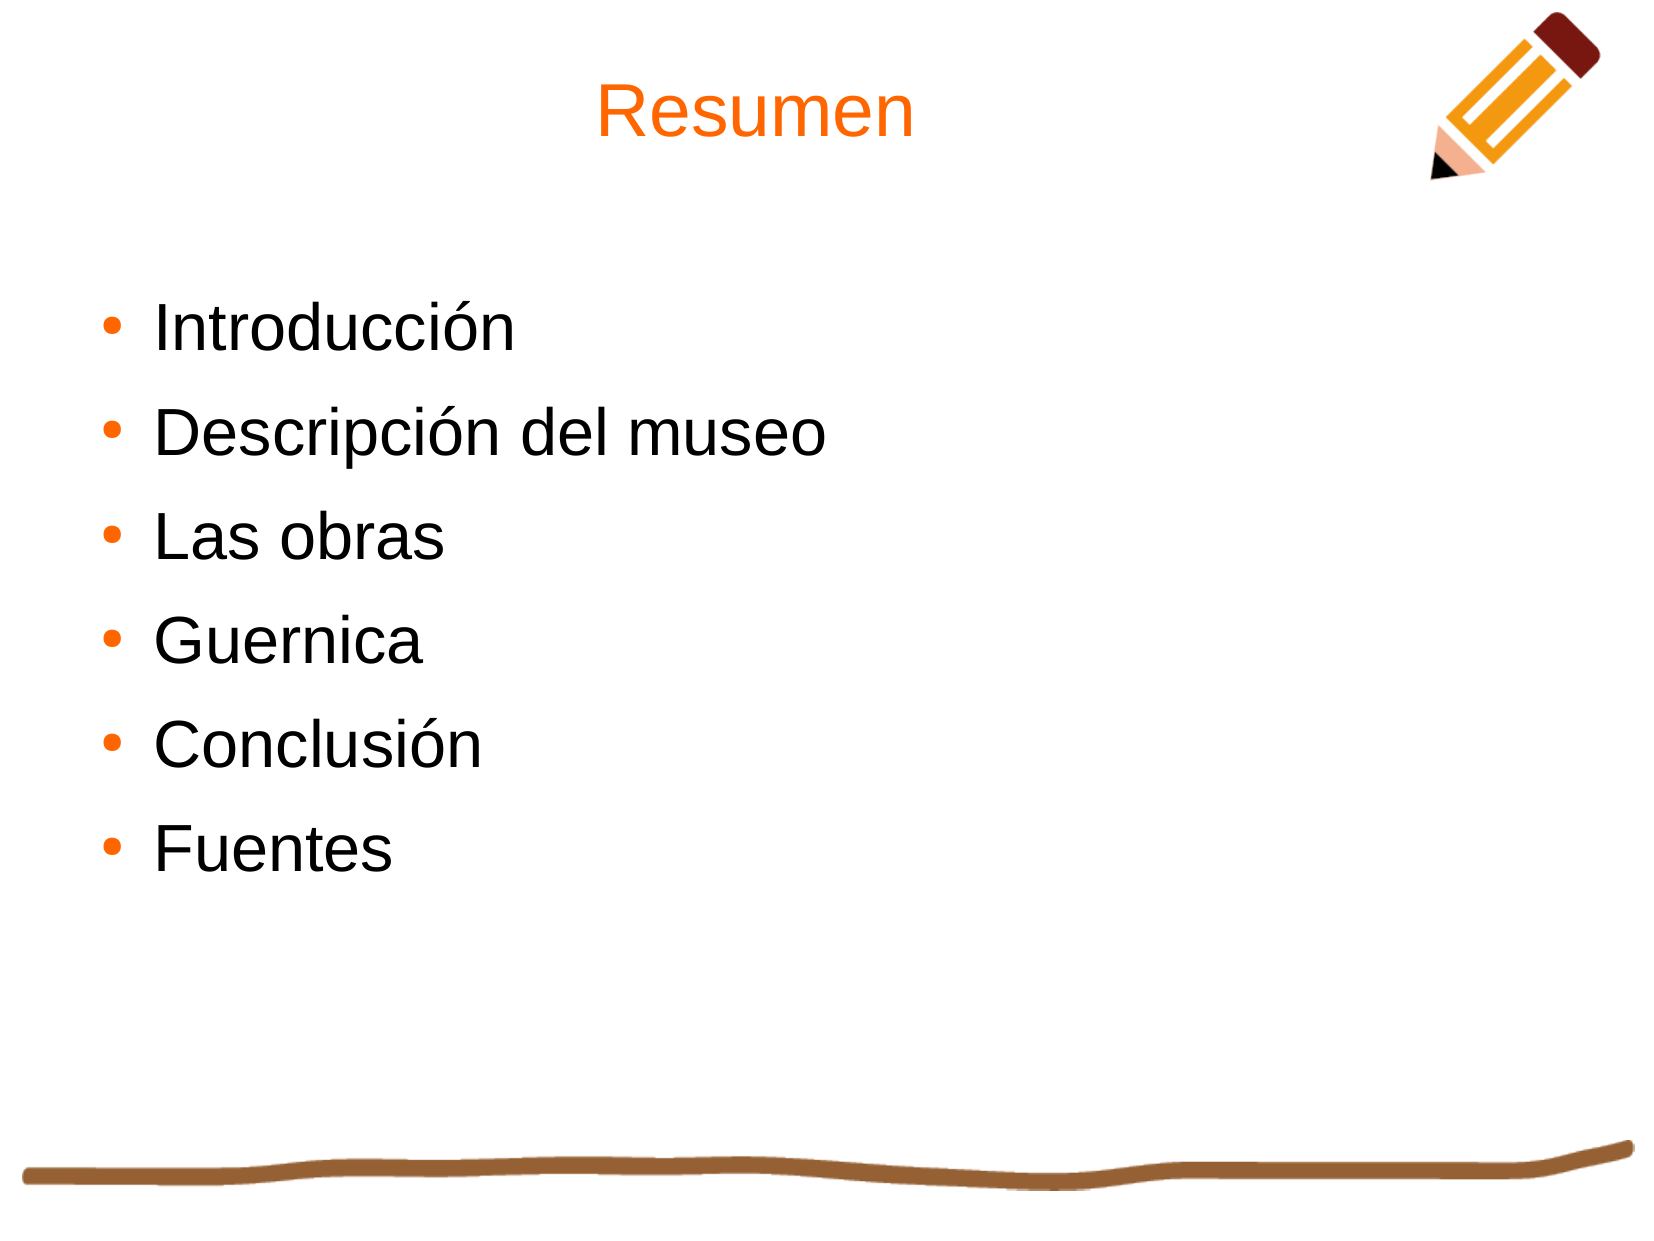

# Resumen
Introducción
Descripción del museo
Las obras
Guernica
Conclusión
Fuentes